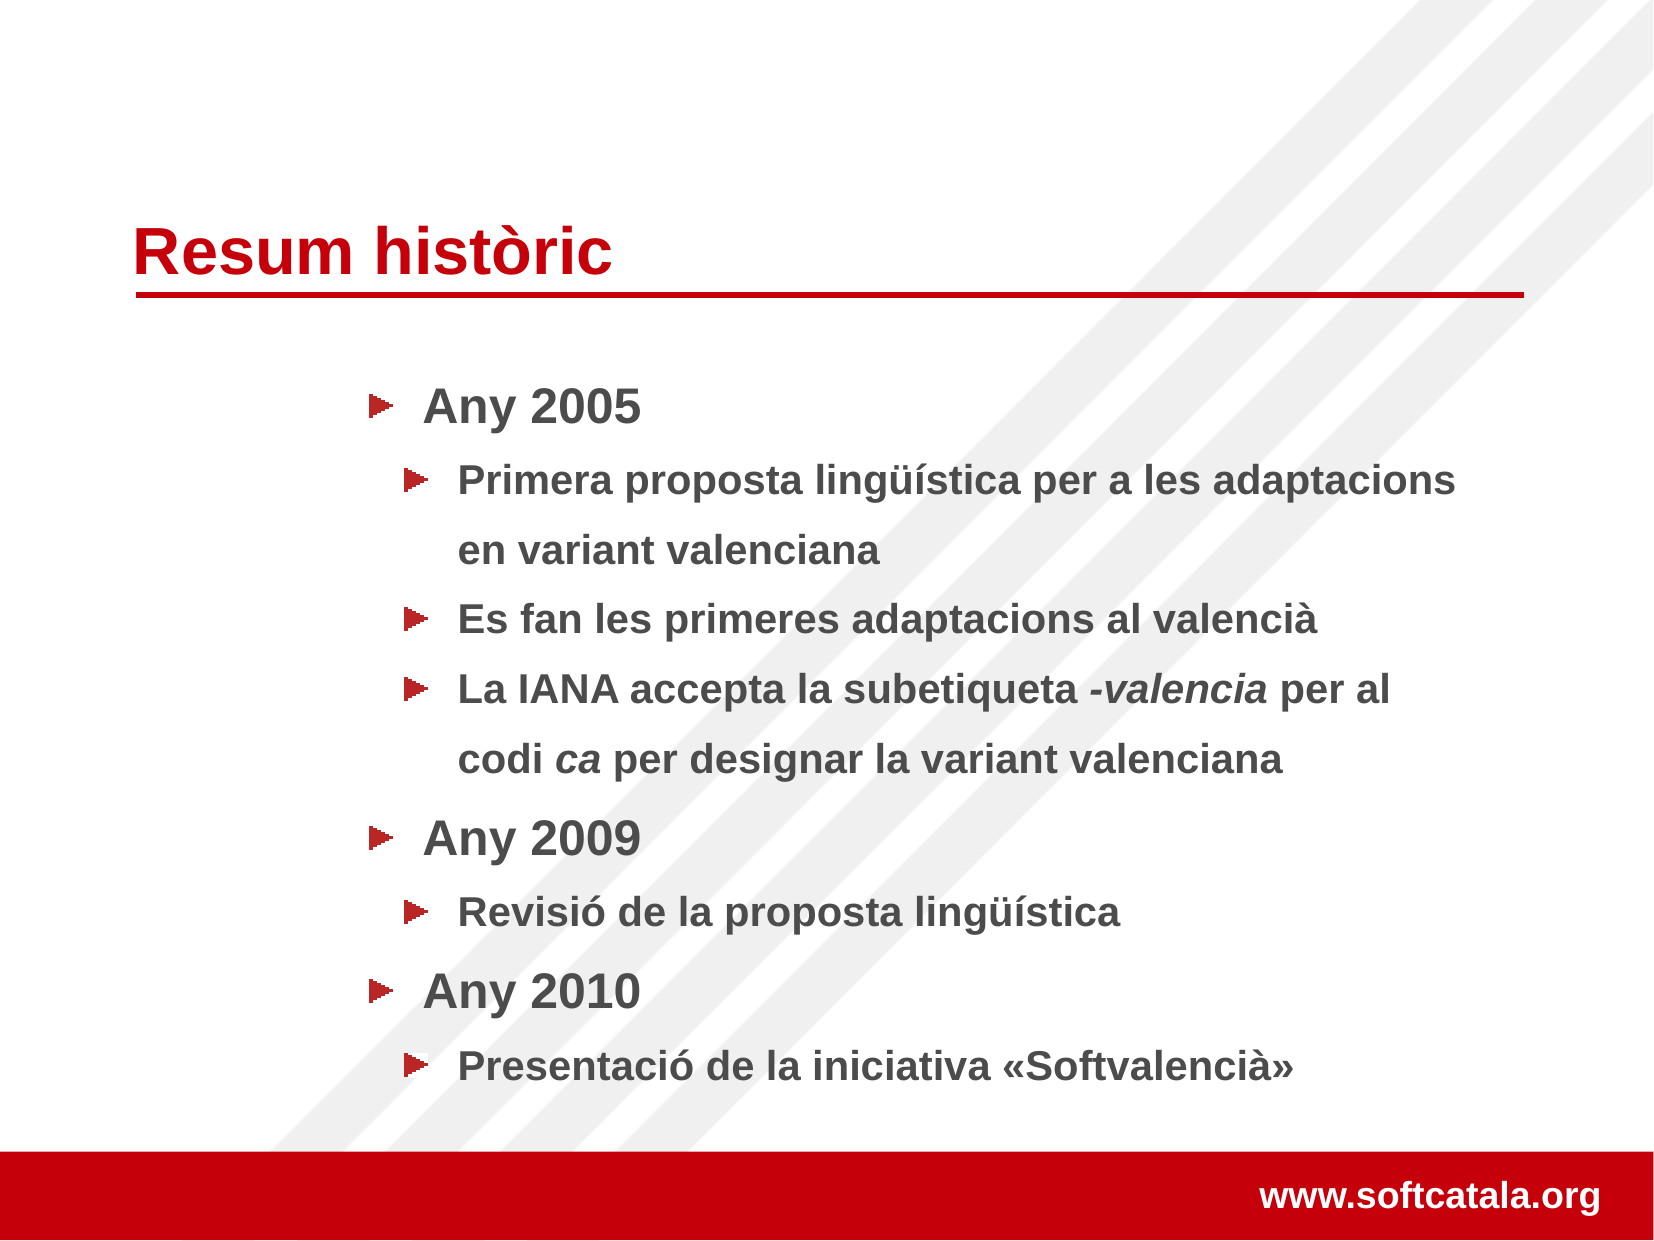

Resum històric
Any 2005
Primera proposta lingüística per a les adaptacions en variant valenciana
Es fan les primeres adaptacions al valencià
La IANA accepta la subetiqueta -valencia per al codi ca per designar la variant valenciana
Any 2009
Revisió de la proposta lingüística
Any 2010
Presentació de la iniciativa «Softvalencià»
 www.softcatala.org